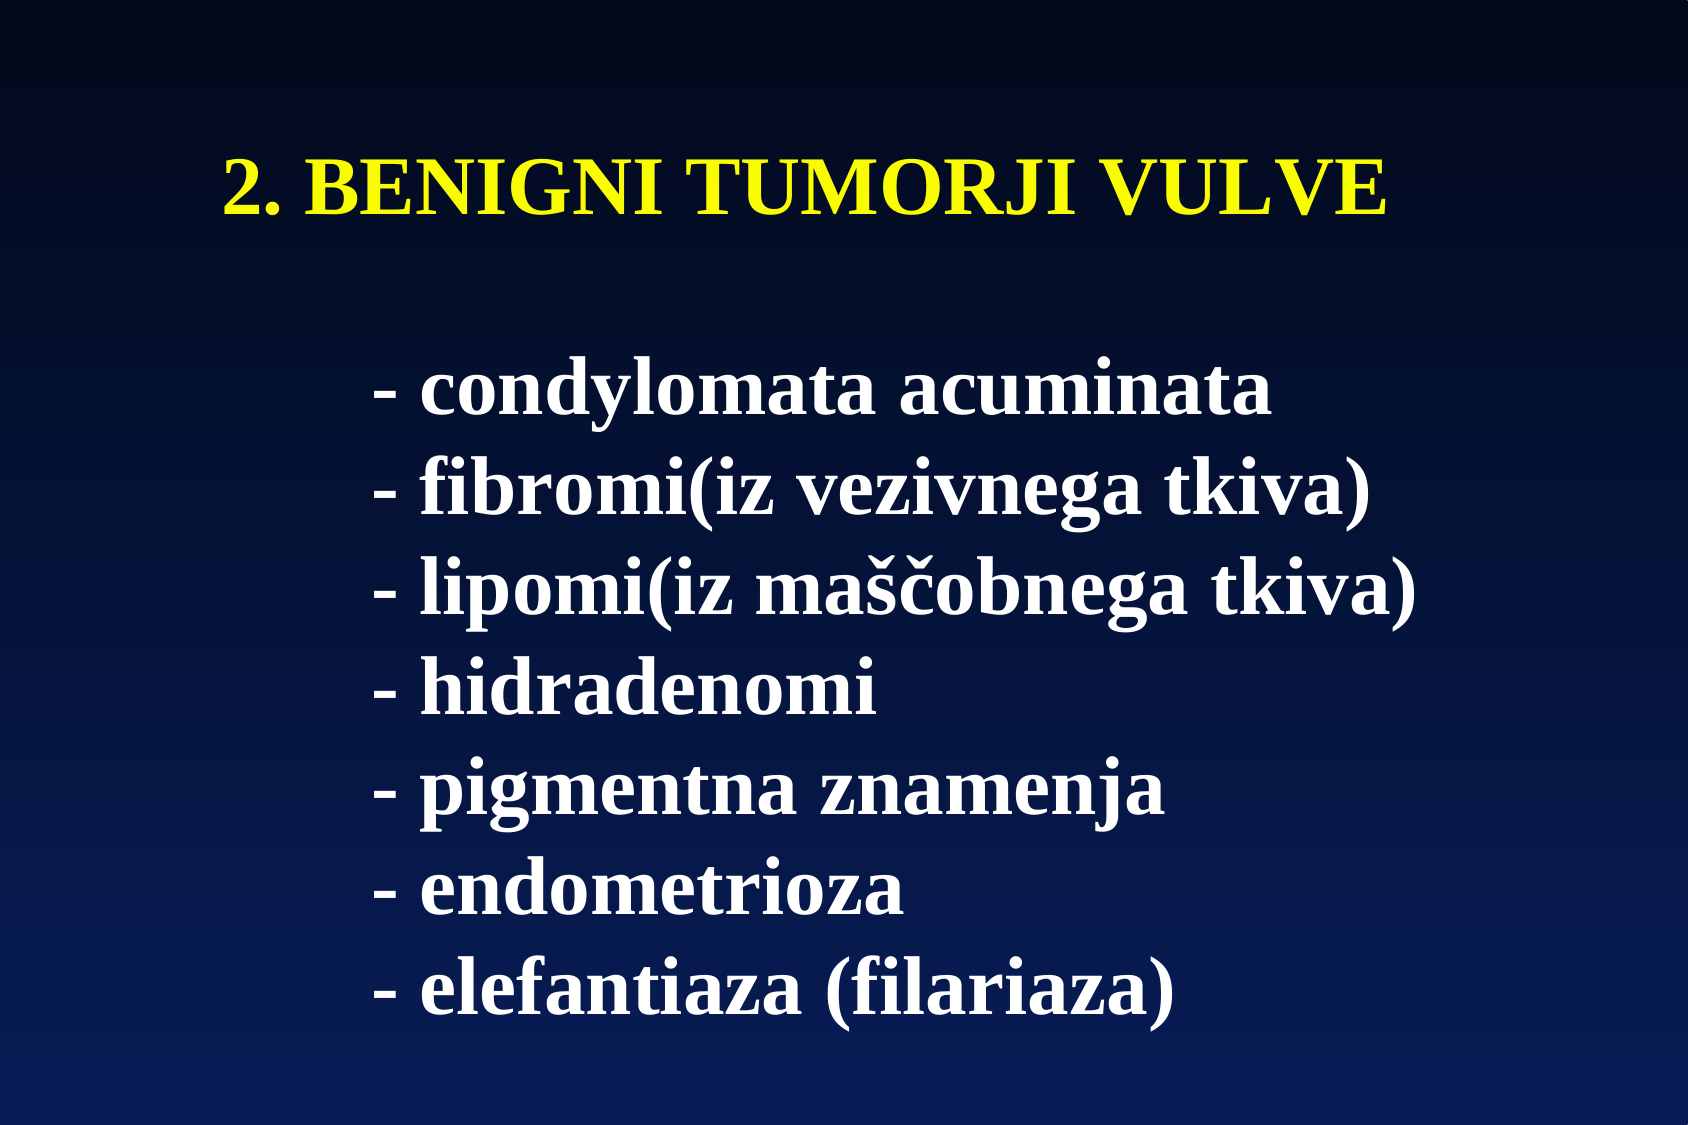

# 2. BENIGNI TUMORJI VULVE - condylomata acuminata - fibromi(iz vezivnega tkiva) - lipomi(iz maščobnega tkiva) - hidradenomi - pigmentna znamenja - endometrioza - elefantiaza (filariaza)